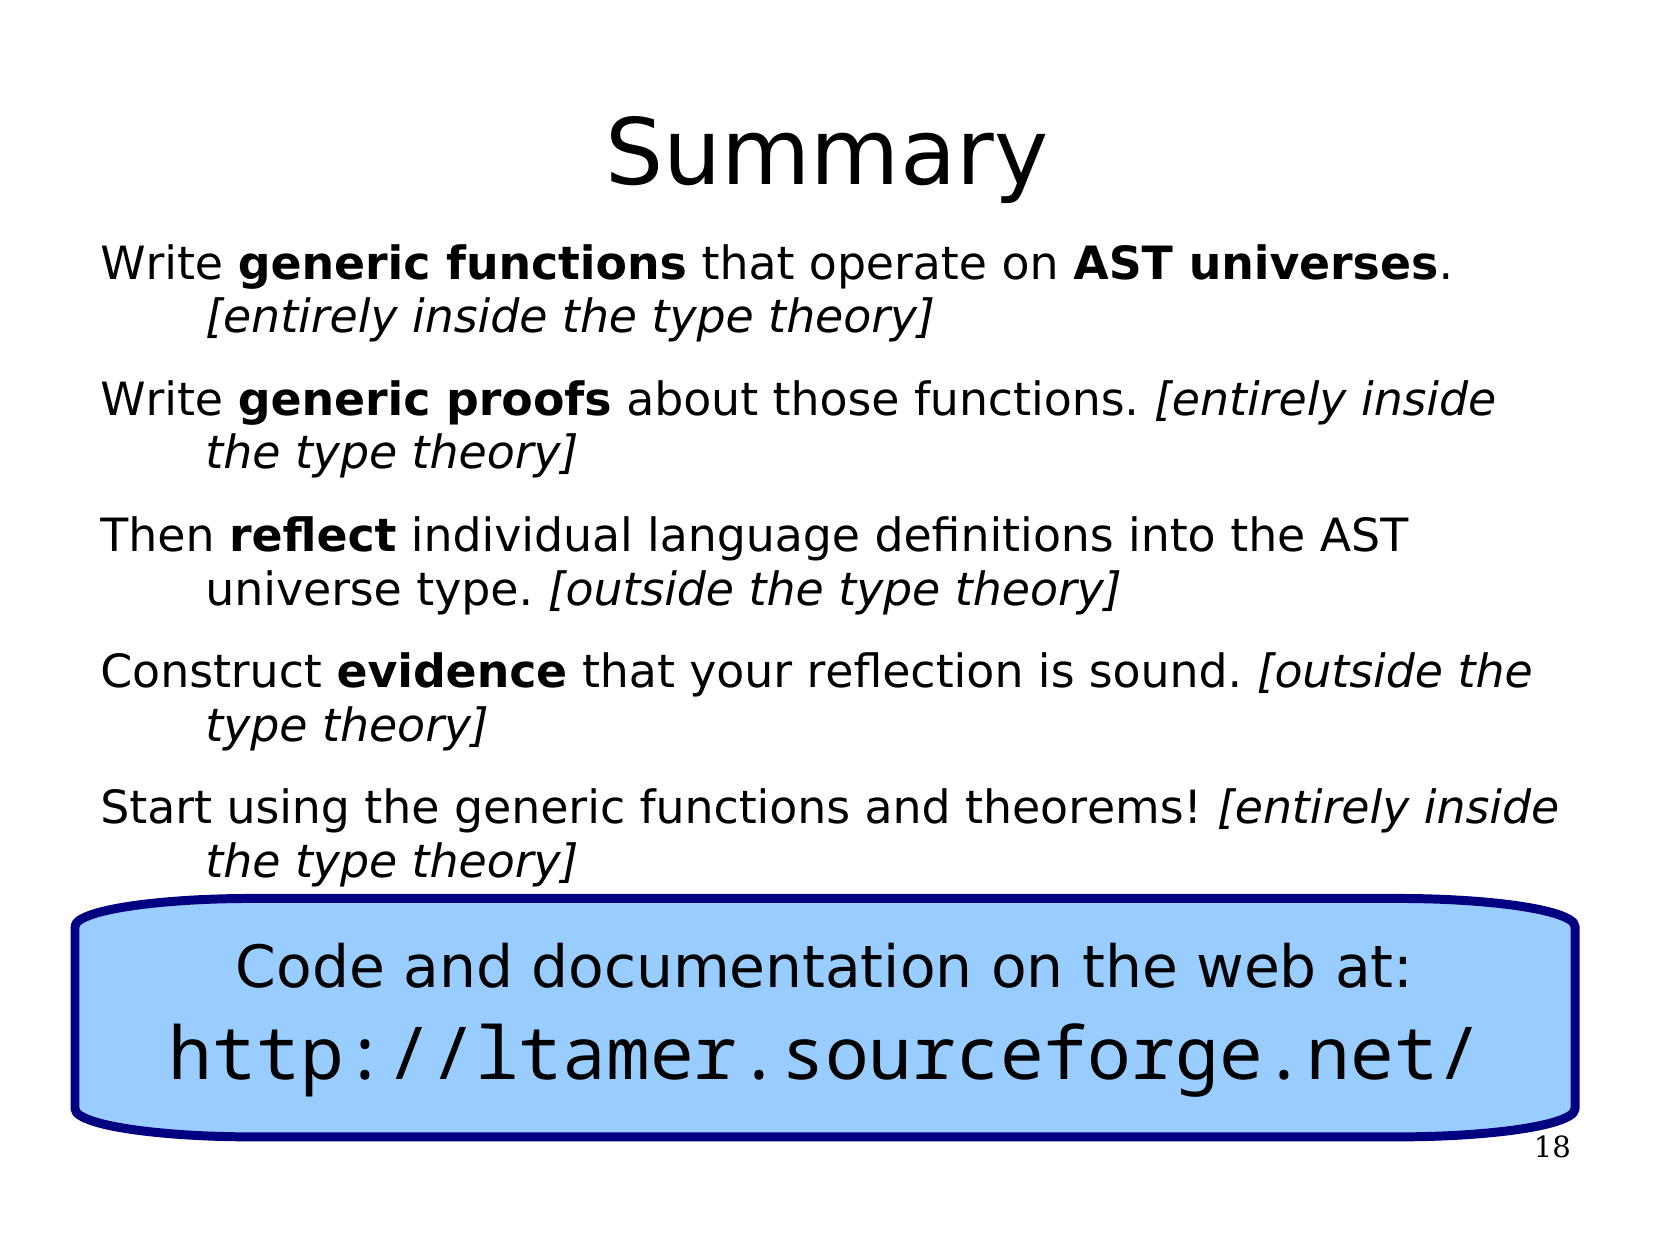

# Summary
Write generic functions that operate on AST universes. [entirely inside the type theory]
Write generic proofs about those functions. [entirely inside the type theory]
Then reflect individual language definitions into the AST universe type. [outside the type theory]
Construct evidence that your reflection is sound. [outside the type theory]
Start using the generic functions and theorems! [entirely inside the type theory]
Code and documentation on the web at:
http://ltamer.sourceforge.net/
18